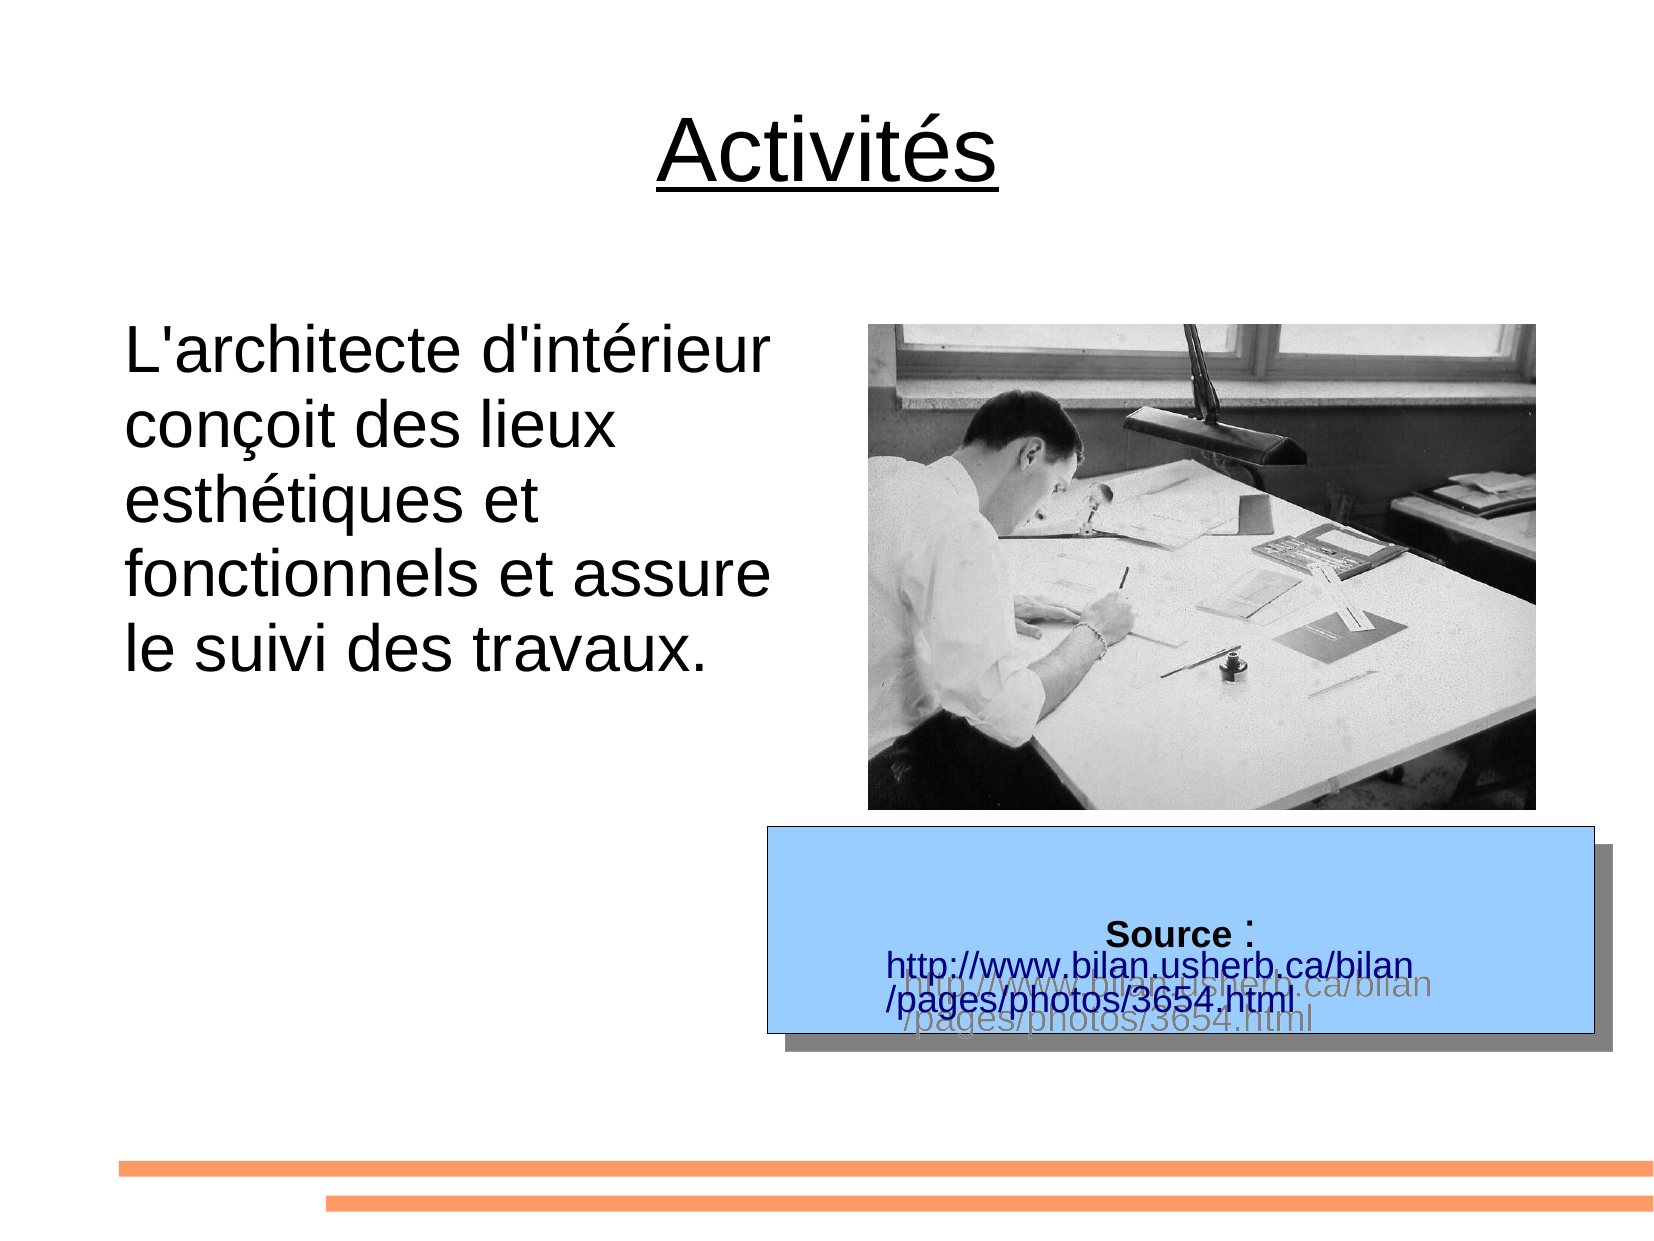

# Activités
L'architecte d'intérieur conçoit des lieux esthétiques et fonctionnels et assure le suivi des travaux.
Source :
http://www.bilan.usherb.ca/bilan/pages/photos/3654.html